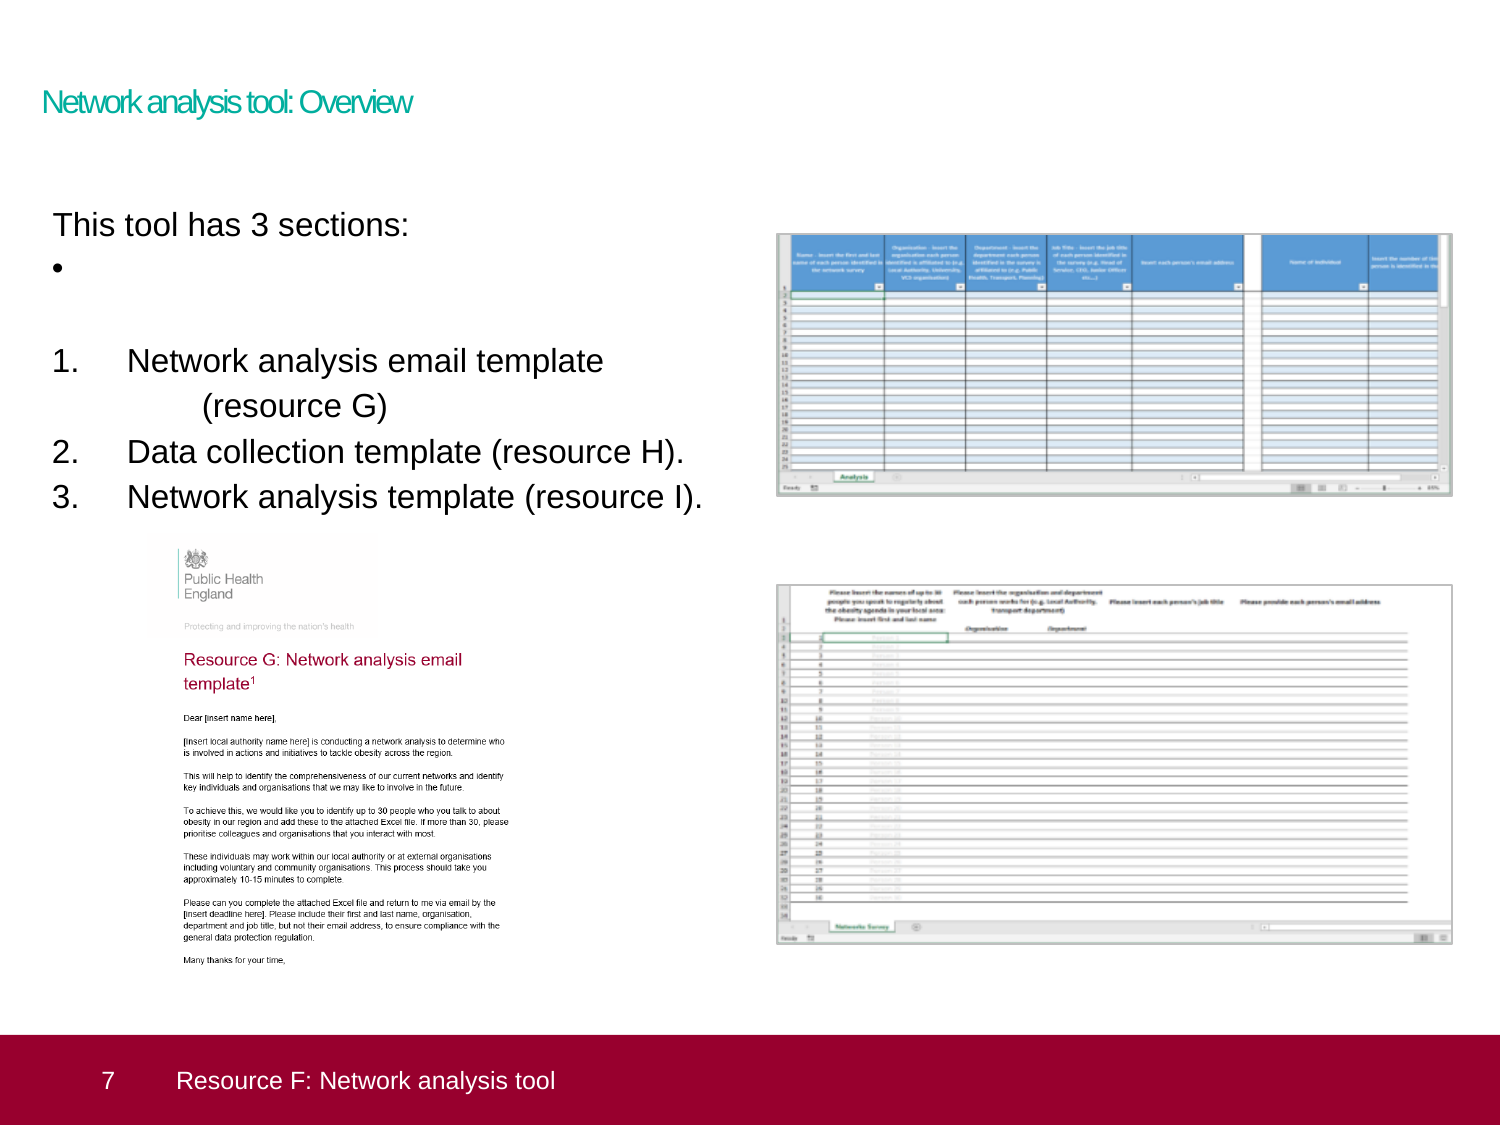

Network analysis tool: Overview
# This tool has 3 sections:
Network analysis email template (resource G)
Data collection template (resource H).
Network analysis template (resource I).
 6
Resource F: Network analysis tool